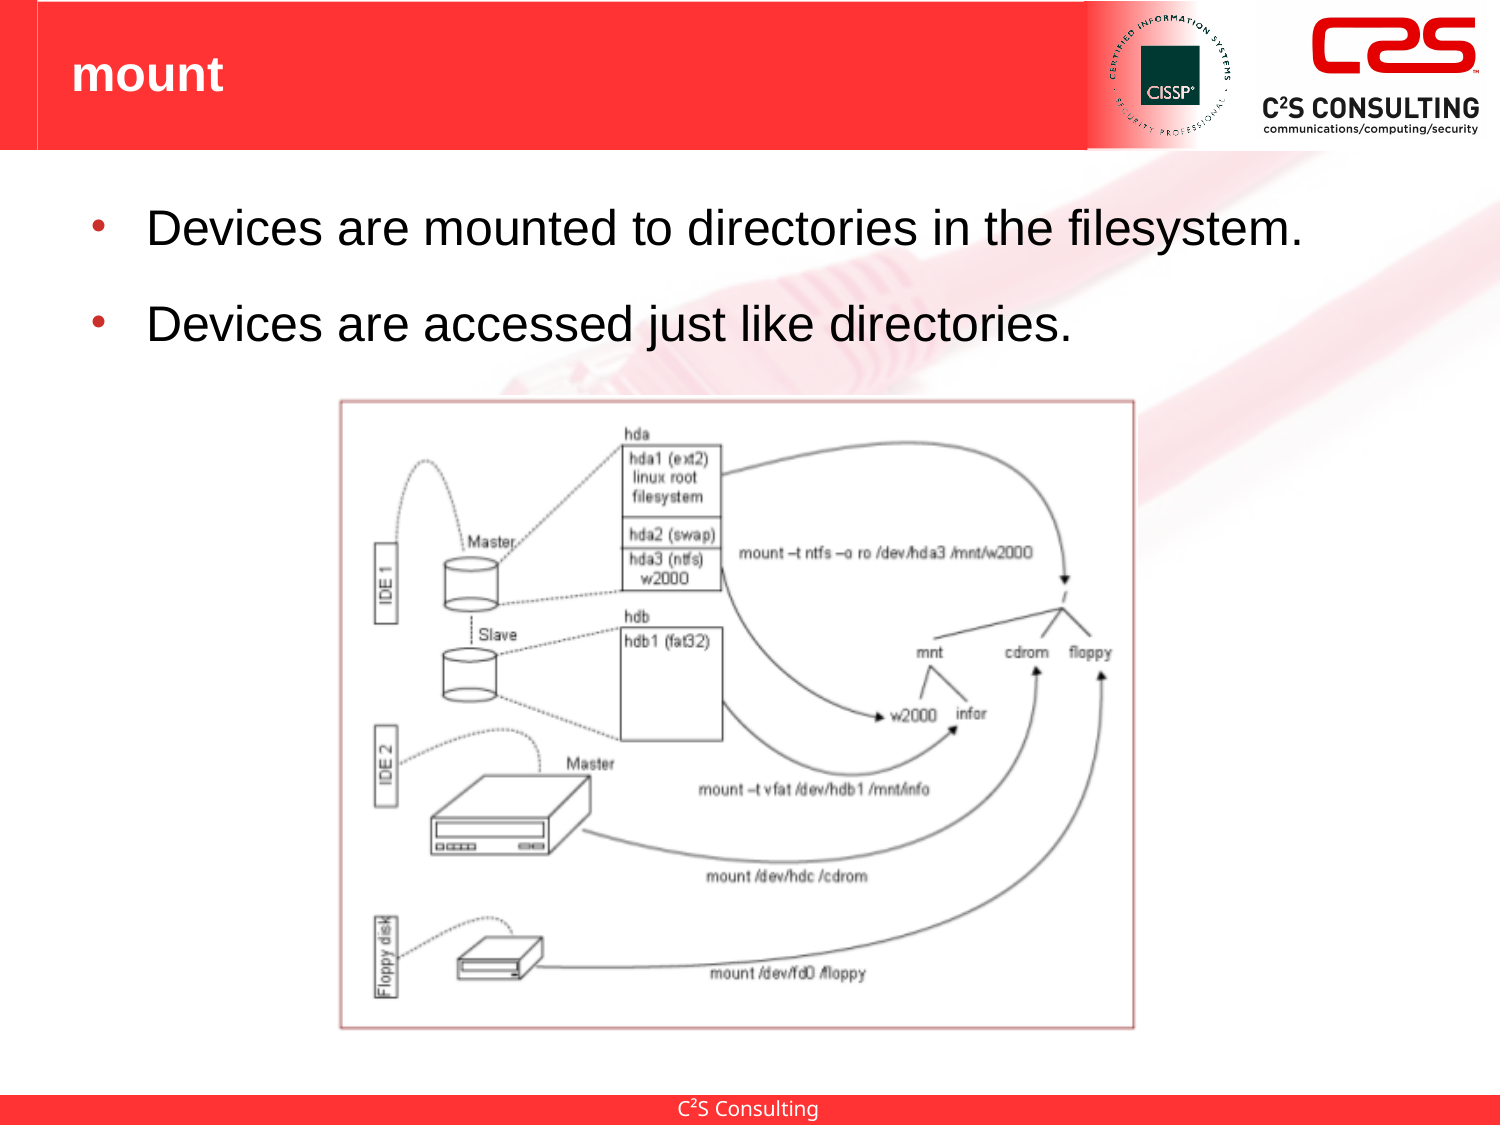

# mount
Devices are mounted to directories in the filesystem.
Devices are accessed just like directories.